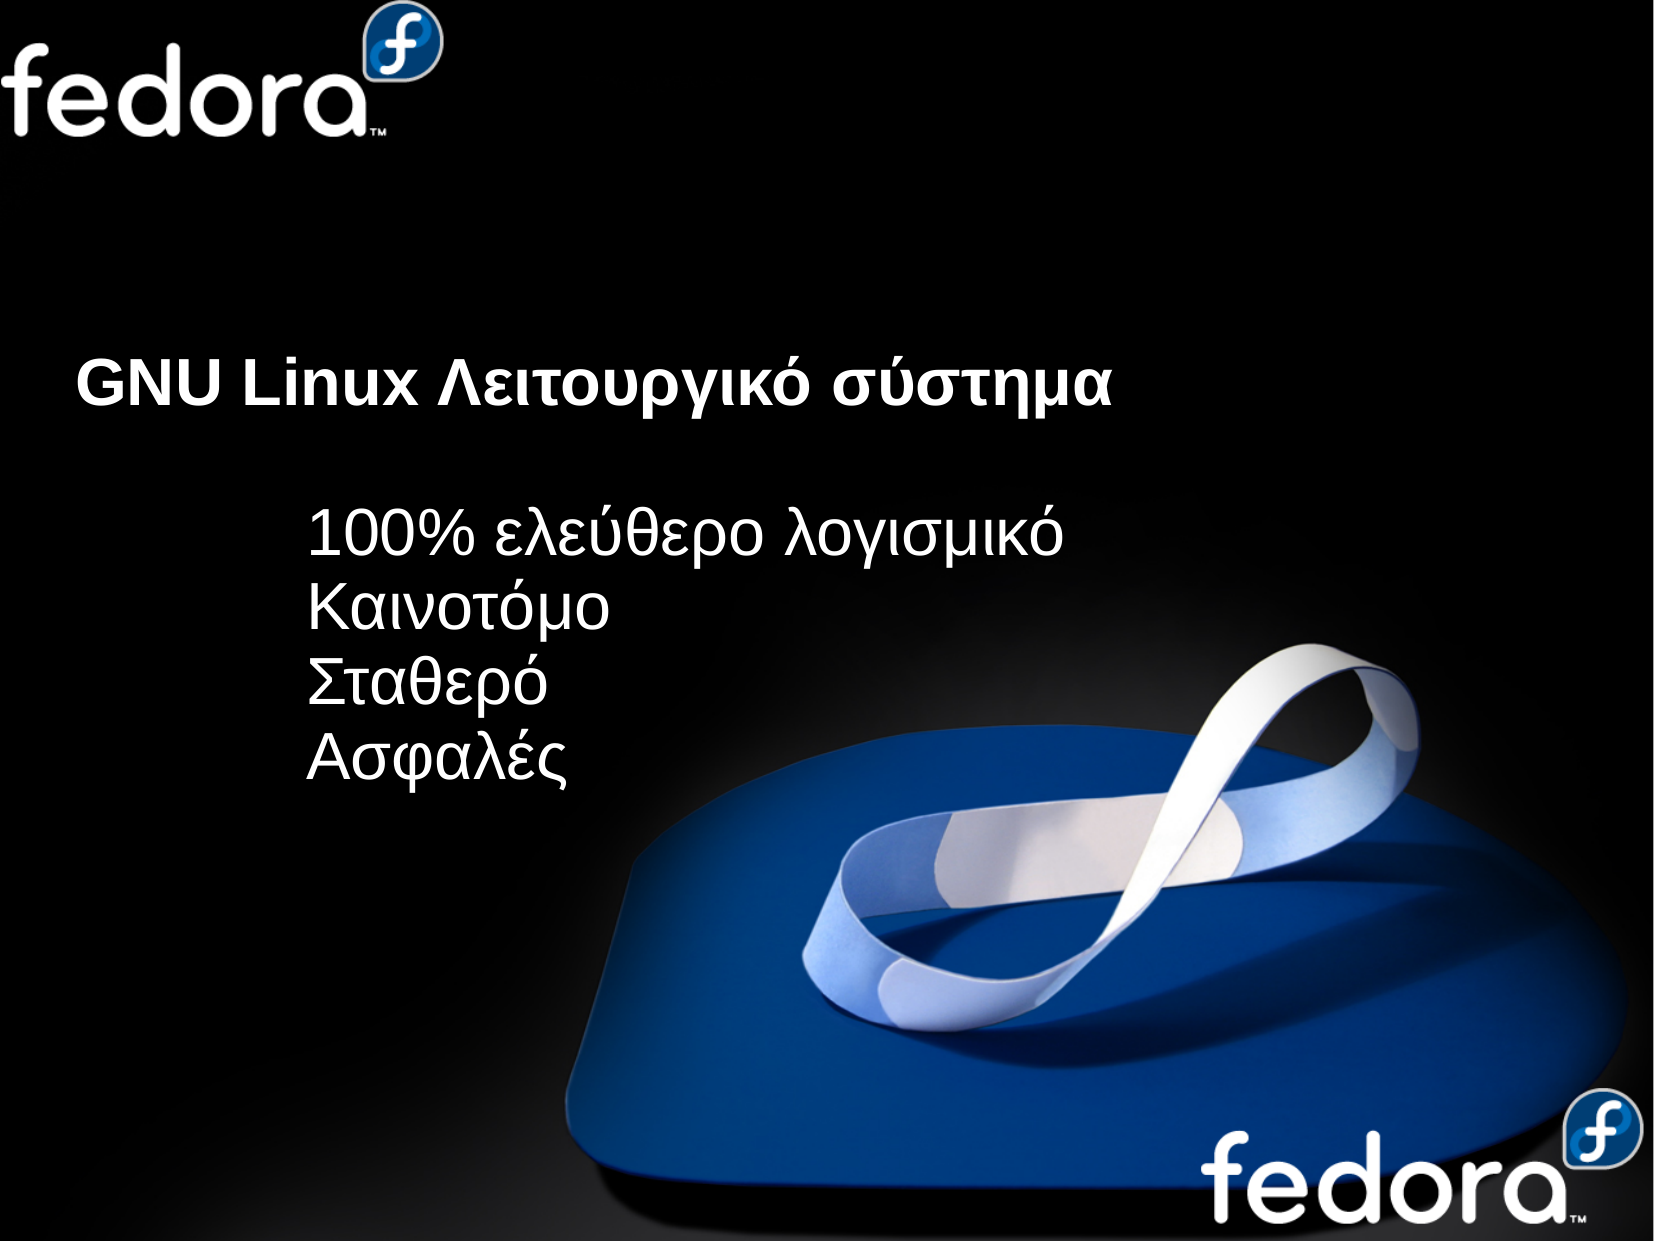

# GNU Linux Λειτουργικό σύστημα
 100% ελεύθερο λογισμικό
 Καινοτόμο
 Σταθερό
 Ασφαλές